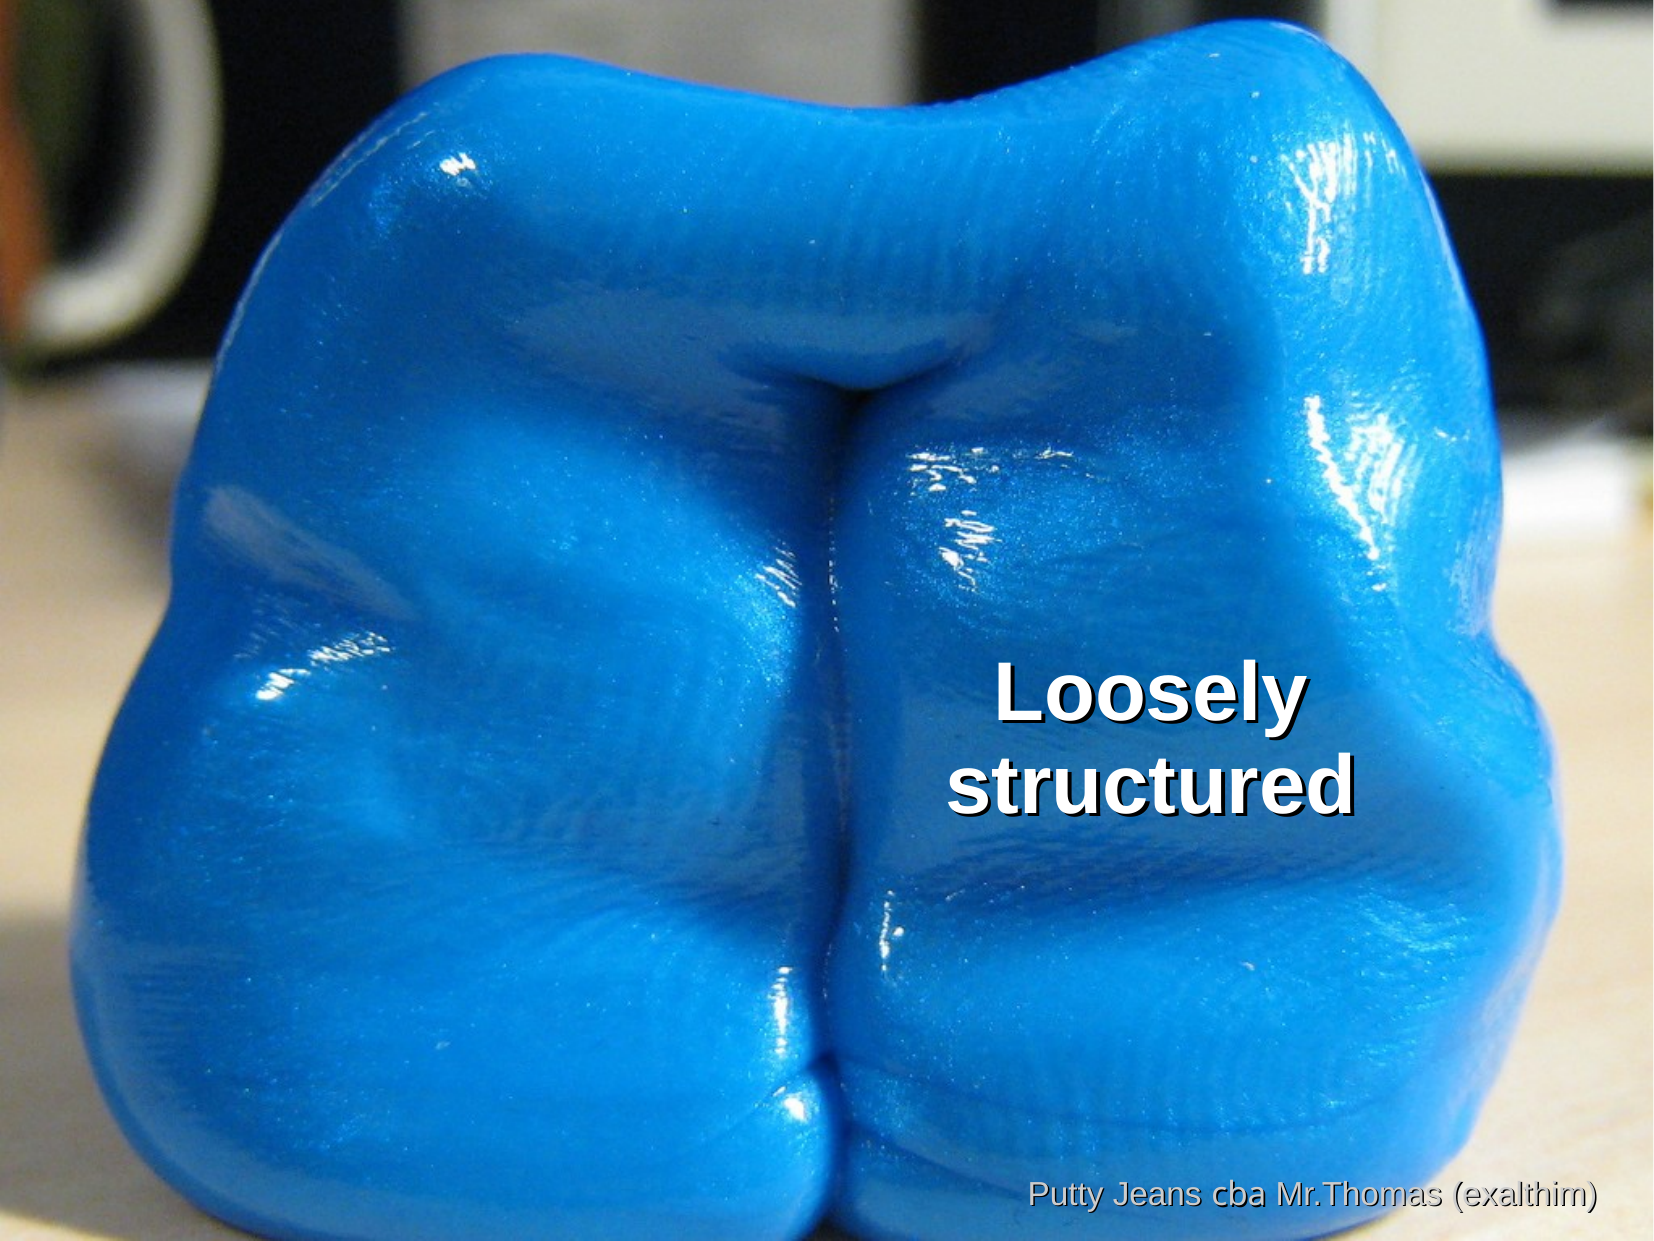

Loosely structured
Putty Jeans cba Mr.Thomas (exalthim)